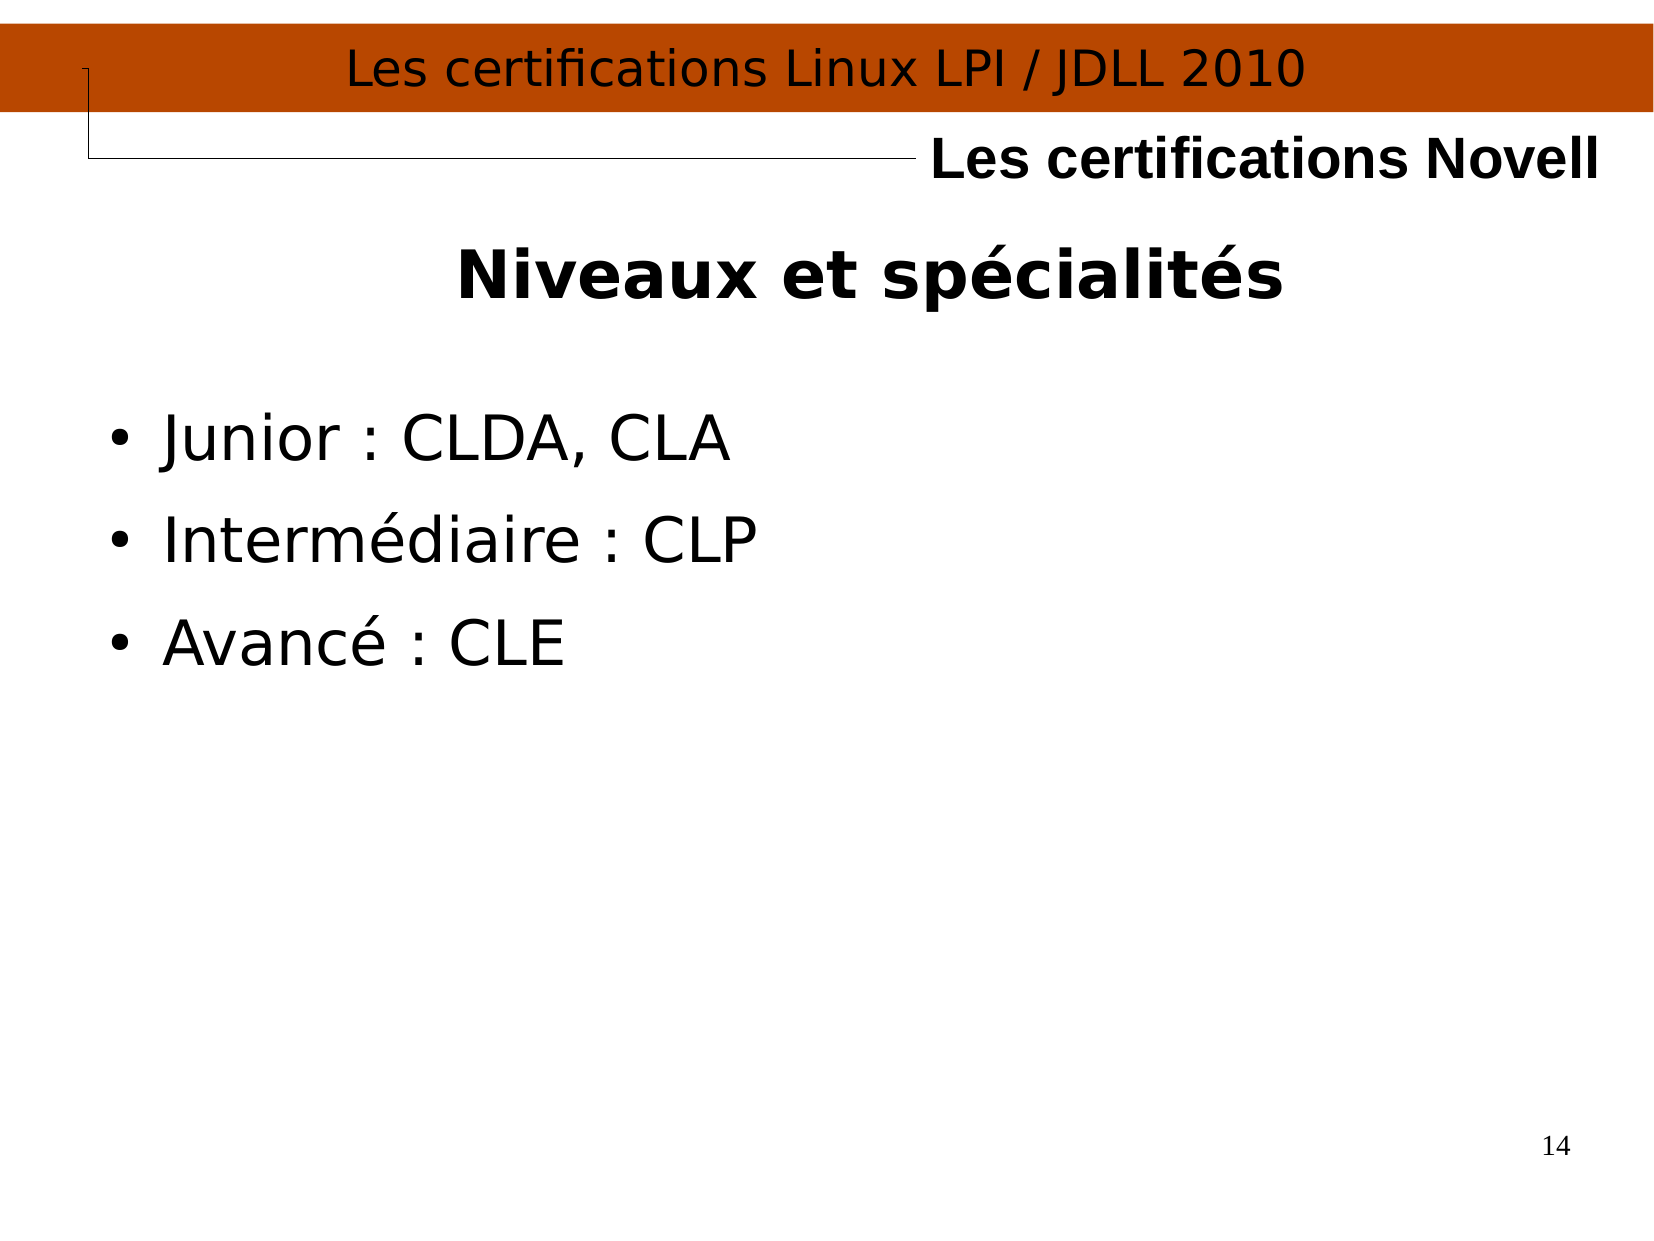

# Les certifications Linux LPI / JDLL 2010
Les certifications Novell
Niveaux et spécialités
Junior : CLDA, CLA
Intermédiaire : CLP
Avancé : CLE
14